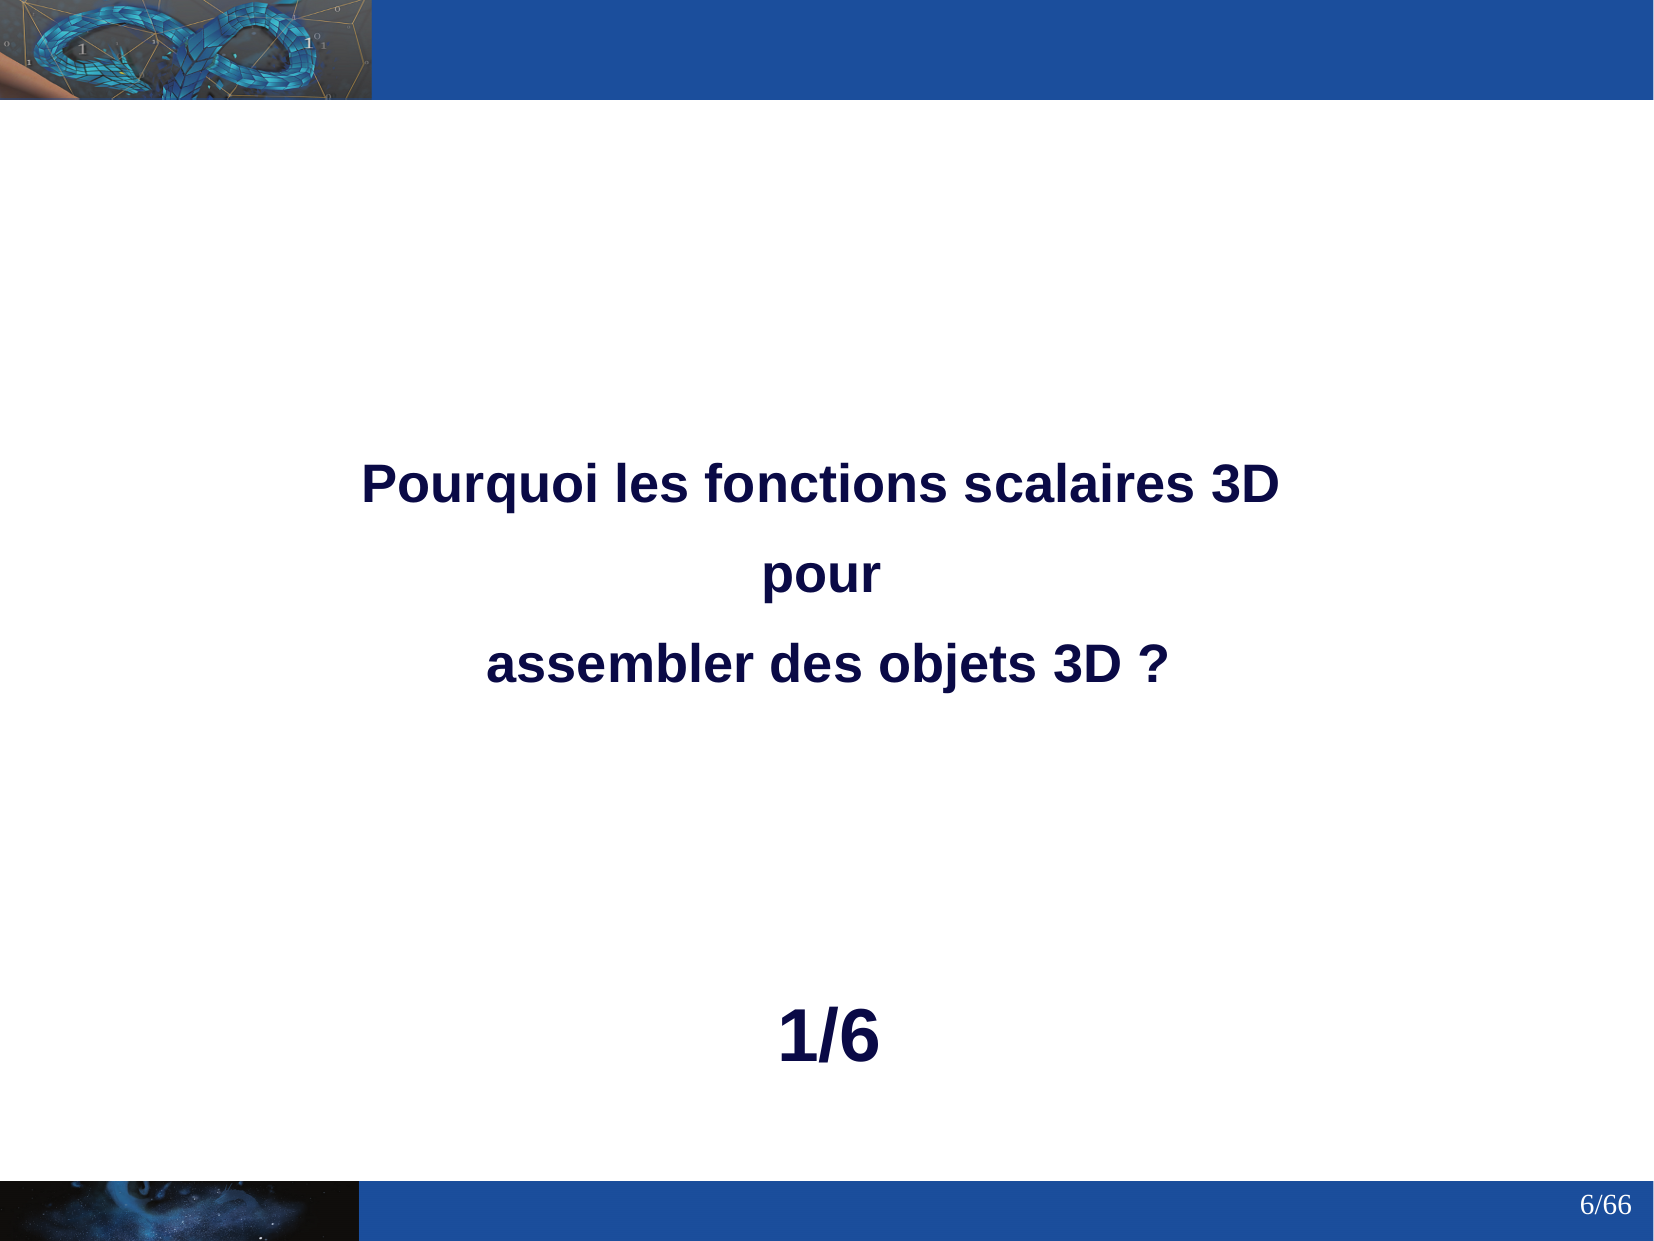

# Pourquoi les fonctions scalaires 3D
pour
assembler des objets 3D ?
1/6
6